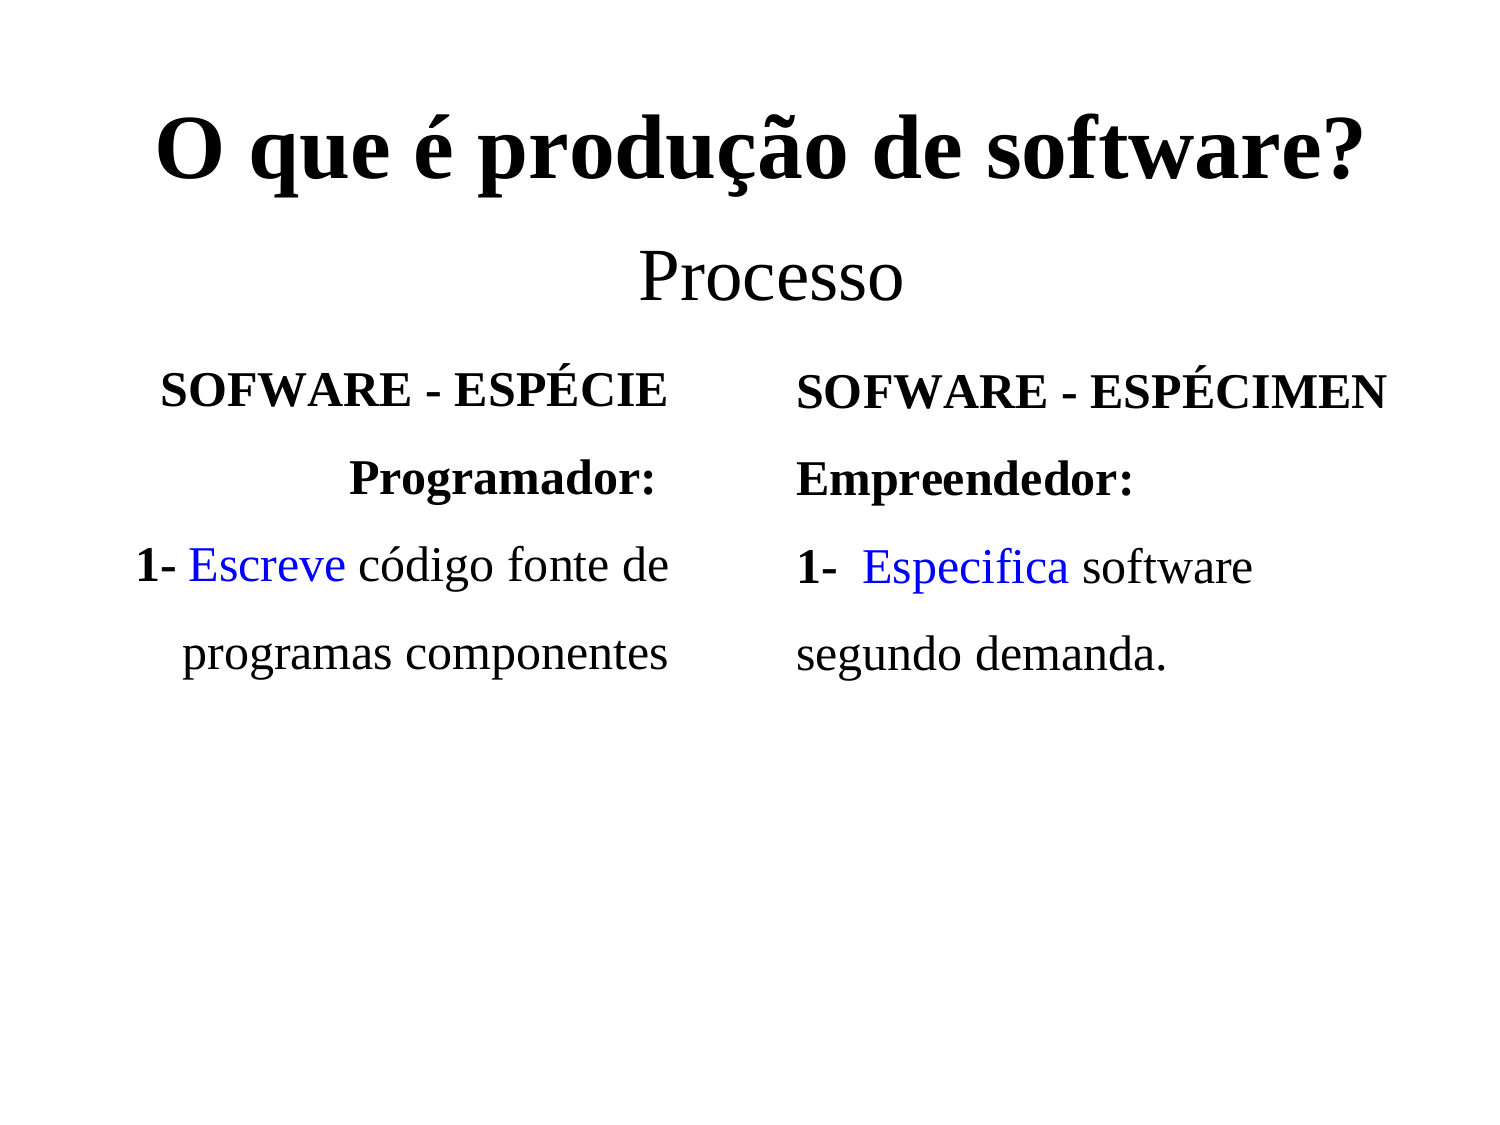

# O que é produção de software?
Processo
SOFWARE - ESPÉCIE
Programador:
1- Escreve código fonte de programas componentes
2- Compila fontes para cada plataforma alvo (build)
3-Depura e evolui os fontes no ciclo de vida da espécie
SOFWARE - ESPÉCIMEN
Empreendedor:
1- Especifica software segundo demanda.
2- Build + licença = matriz de “produto” (sw executável)
3- Credencia fornecedores e serviços.